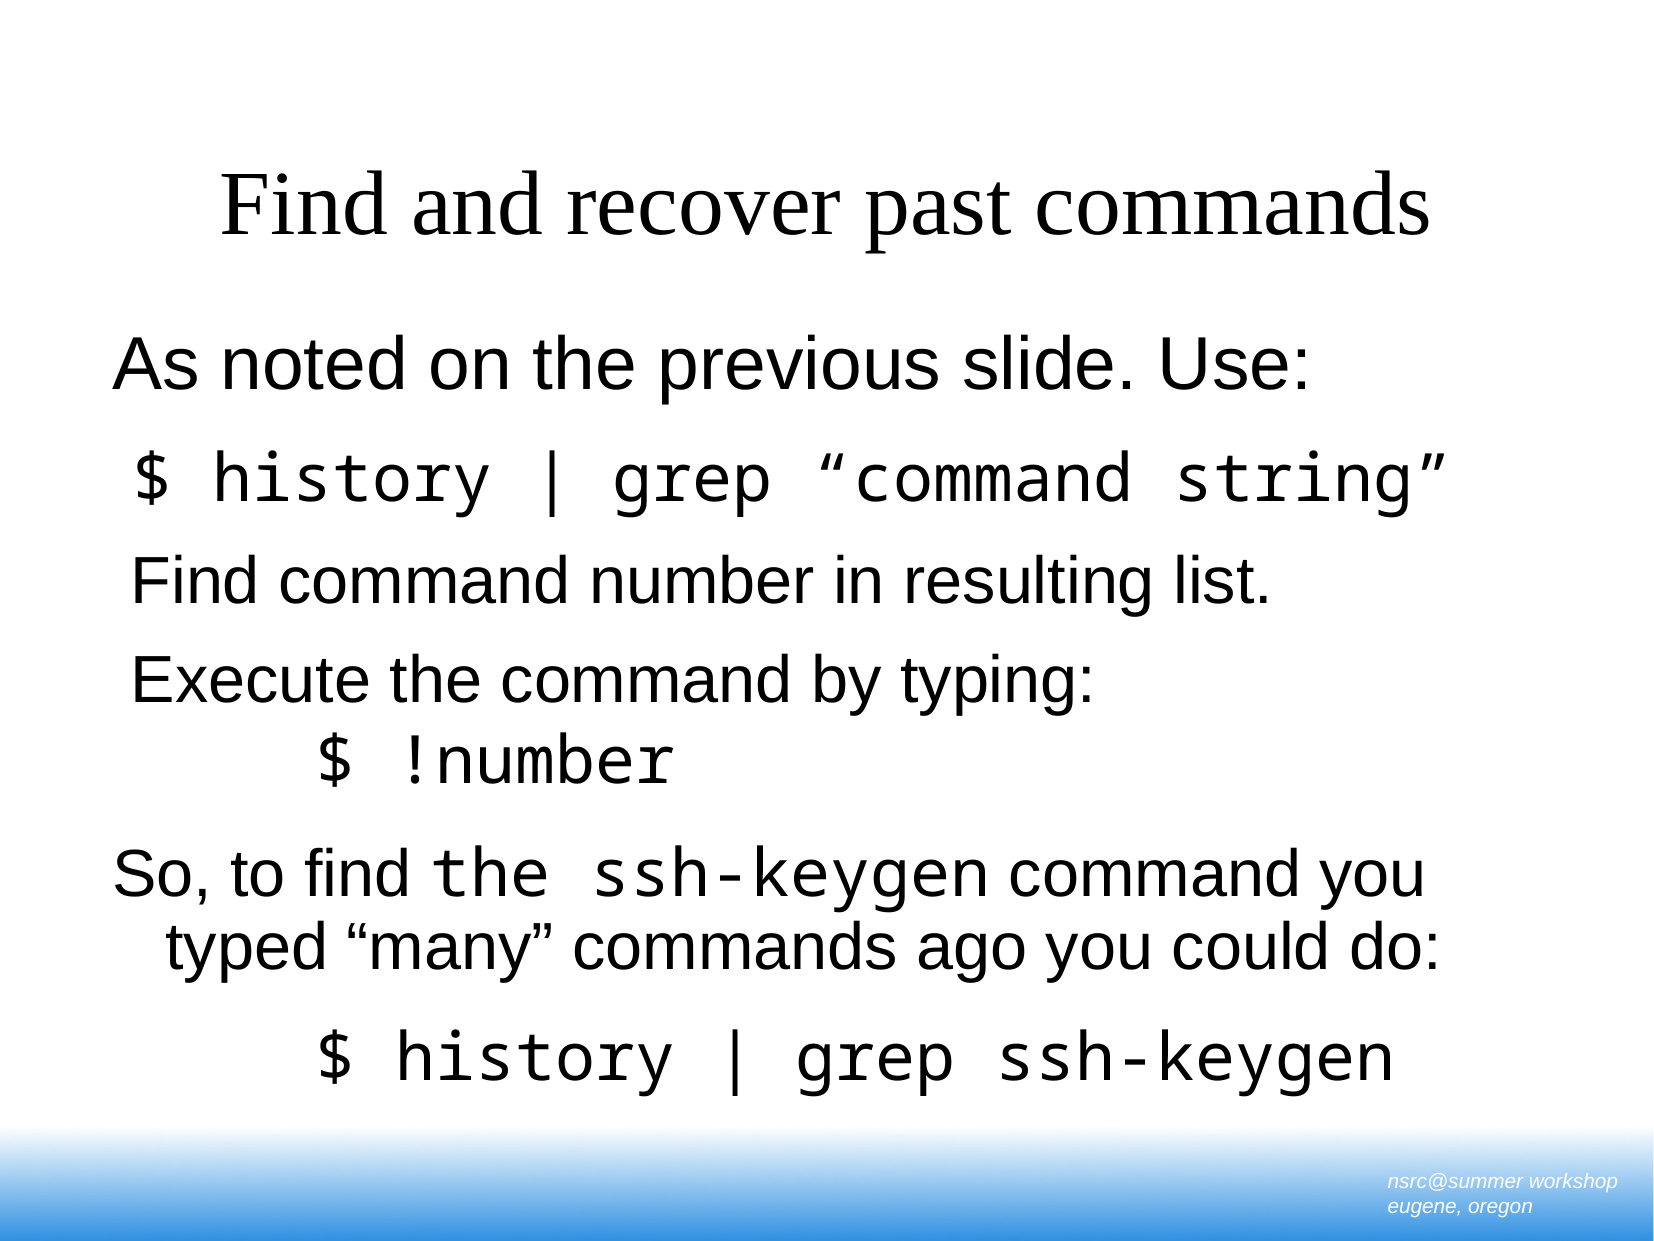

# Find and recover past commands
As noted on the previous slide. Use:
 $ history | grep “command string”
 Find command number in resulting list.
 Execute the command by typing:
 	$ !number
So, to find the ssh-keygen command you typed “many” commands ago you could do:
 		$ history | grep ssh-keygen
nsrc@summer workshop
eugene, oregon